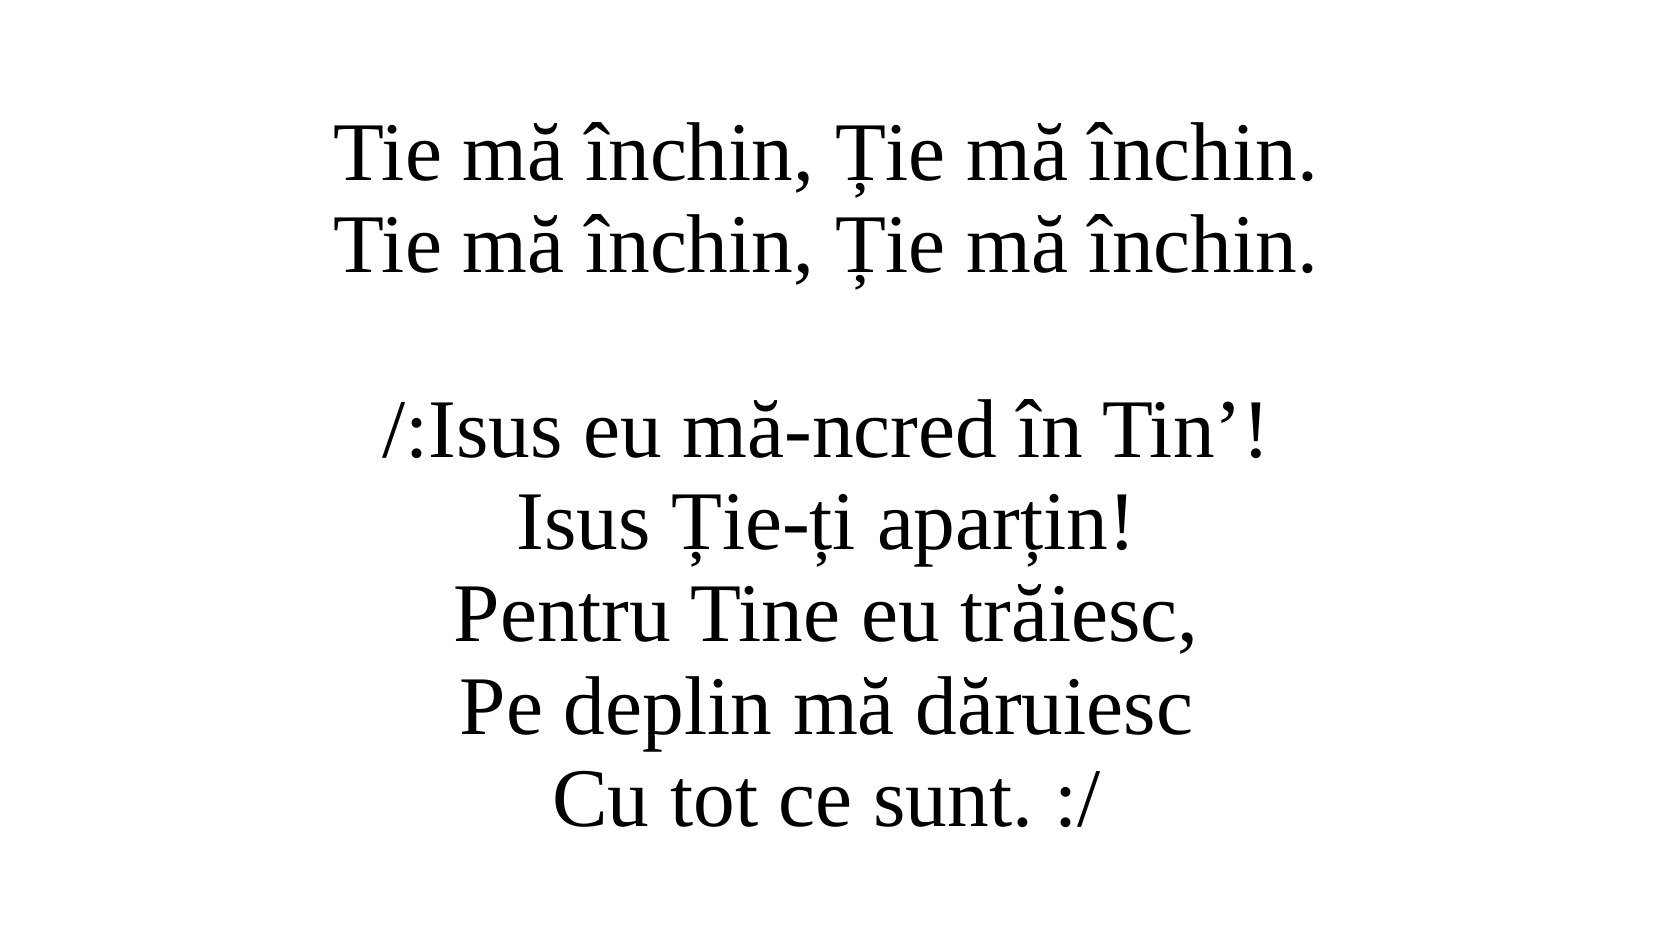

# Tie mă închin, Ție mă închin.
Tie mă închin, Ție mă închin.
/:Isus eu mă-ncred în Tin’!
Isus Ție-ți aparțin!
Pentru Tine eu trăiesc,
Pe deplin mă dăruiesc
Cu tot ce sunt. :/